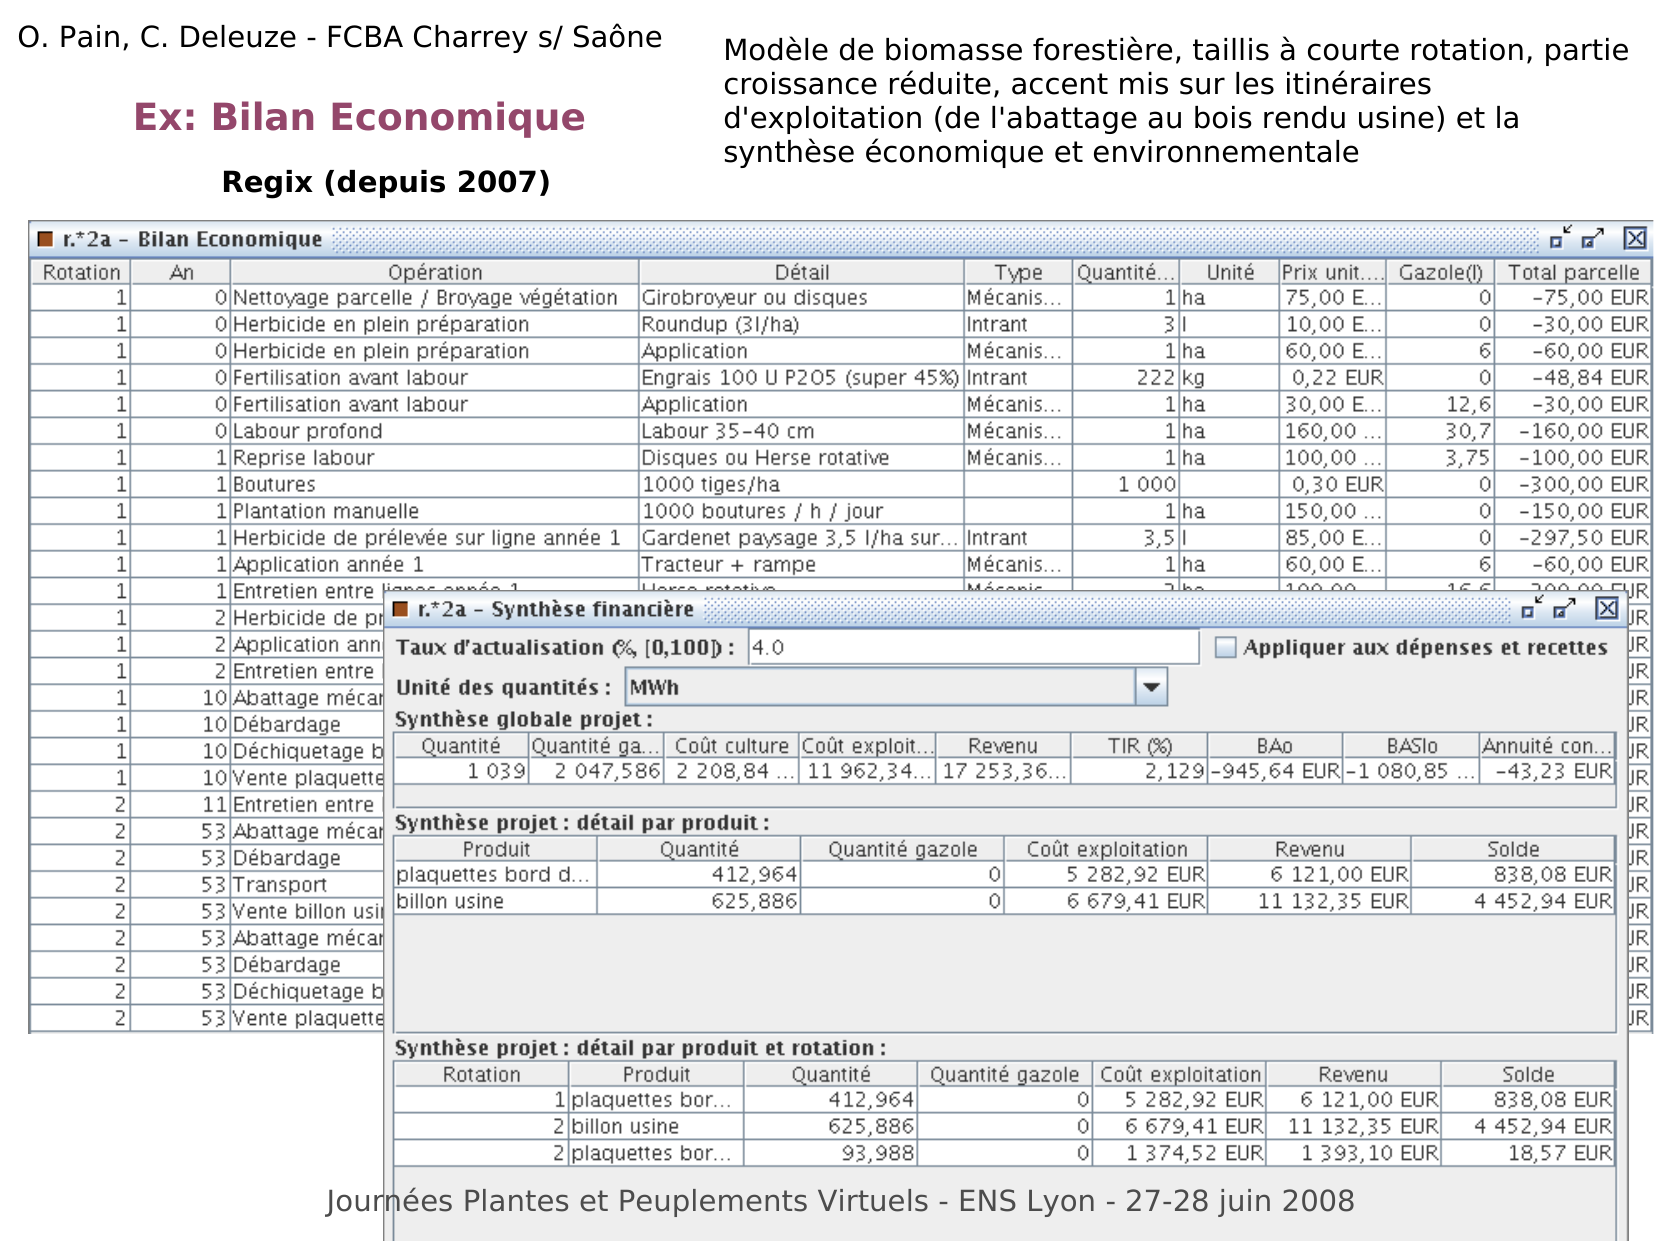

O. Pain, C. Deleuze - FCBA Charrey s/ Saône
Modèle de biomasse forestière, taillis à courte rotation, partie croissance réduite, accent mis sur les itinéraires d'exploitation (de l'abattage au bois rendu usine) et la synthèse économique et environnementale
Ex: Bilan Economique
Regix (depuis 2007)
Journées Plantes et Peuplements Virtuels - ENS Lyon - 27-28 juin 2008